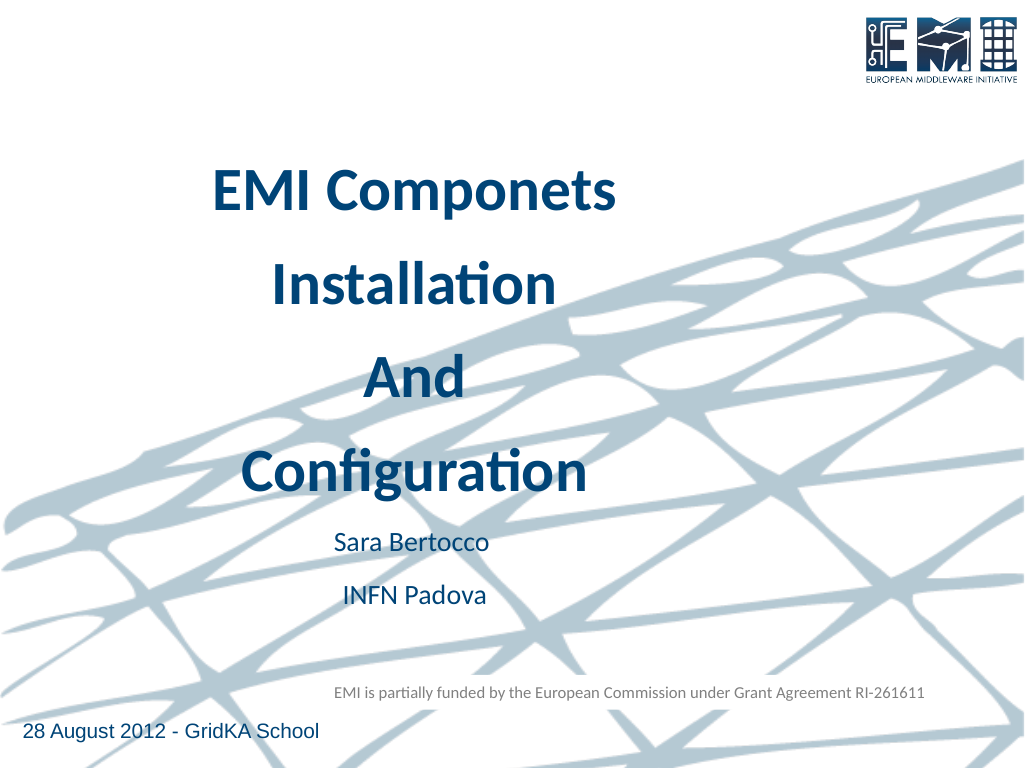

# EMI Componets
Installation
And
Configuration
Sara Bertocco
INFN Padova
 28 August 2012 - GridKA School